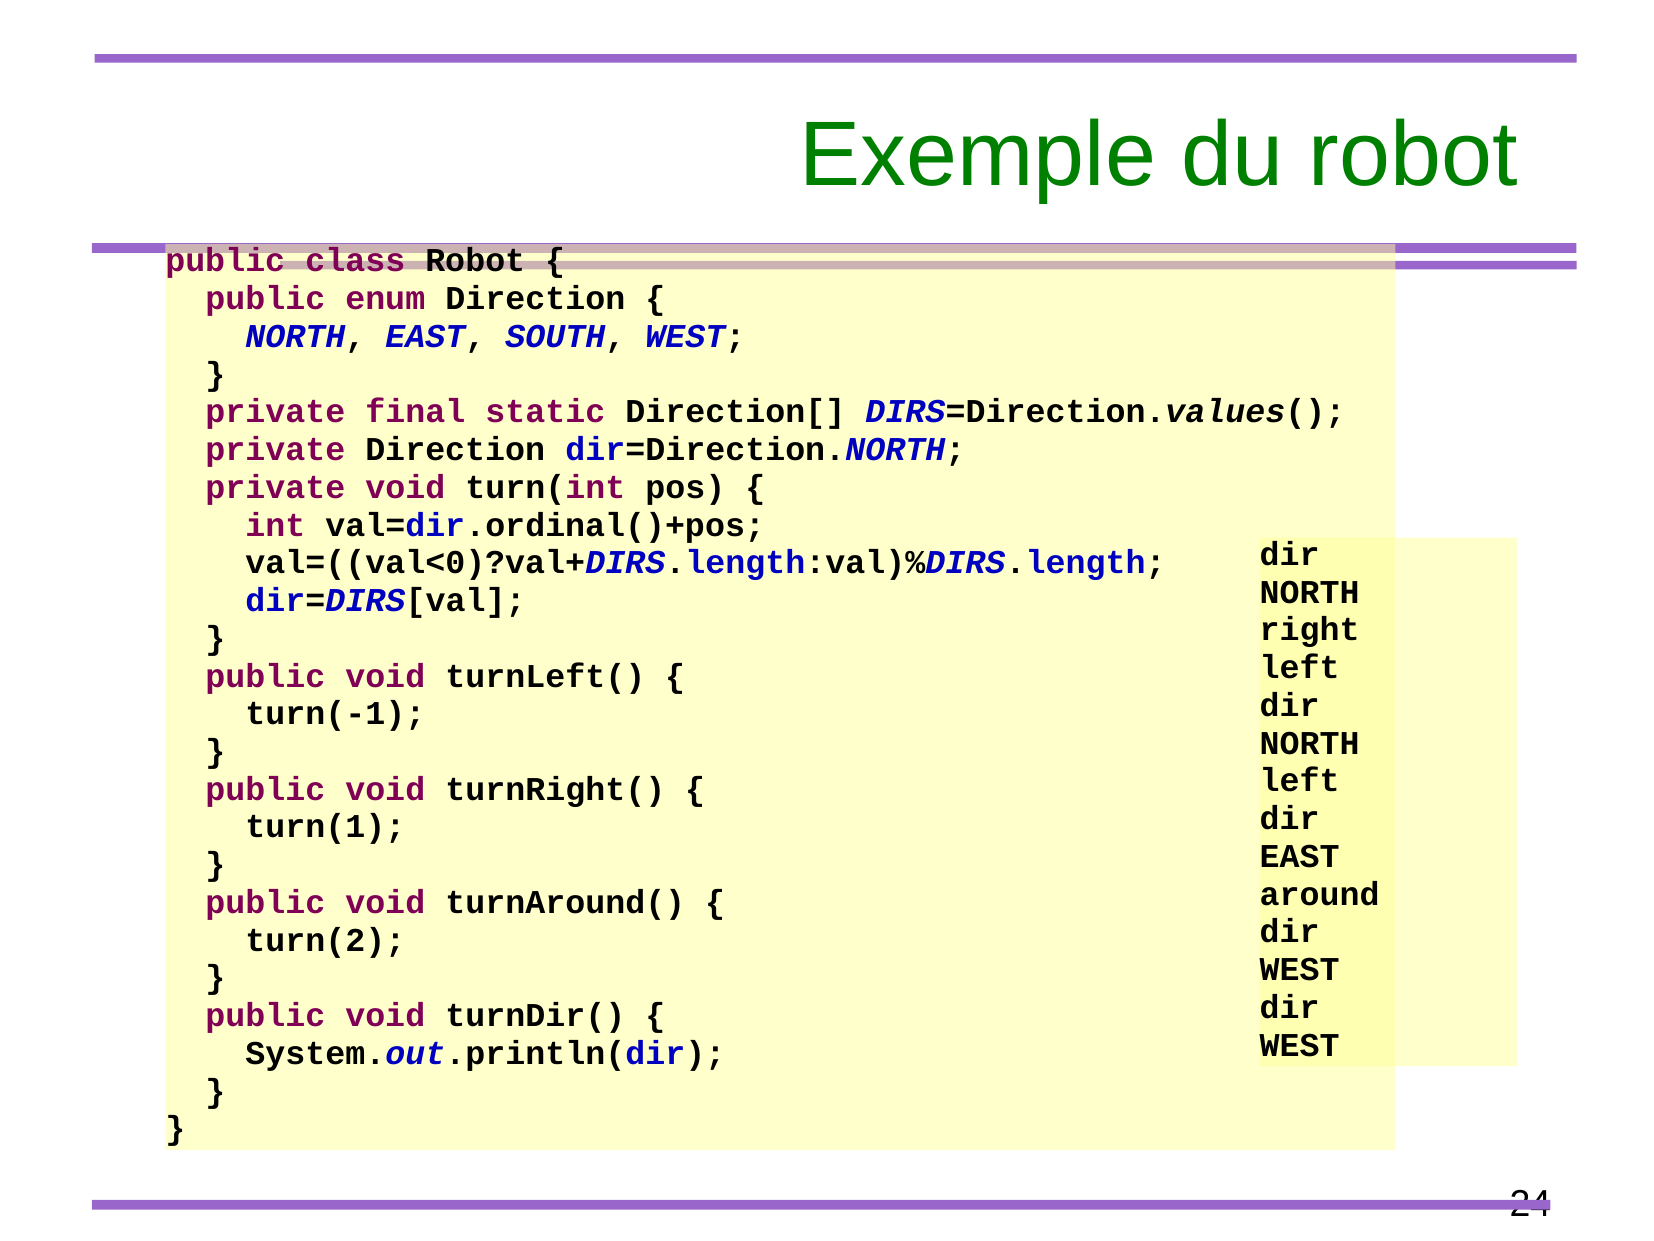

# Exemple du robot
public class Robot {
 public enum Direction {
 NORTH, EAST, SOUTH, WEST;
 }
 private final static Direction[] DIRS=Direction.values();
 private Direction dir=Direction.NORTH;
 private void turn(int pos) {
 int val=dir.ordinal()+pos;
 val=((val<0)?val+DIRS.length:val)%DIRS.length;
 dir=DIRS[val];
 }
 public void turnLeft() {
 turn(-1);
 }
 public void turnRight() {
 turn(1);
 }
 public void turnAround() {
 turn(2);
 }
 public void turnDir() {
 System.out.println(dir);
 }
}
dir
NORTH
right
left
dir
NORTH
left
dir
EAST
around
dir
WEST
dir
WEST